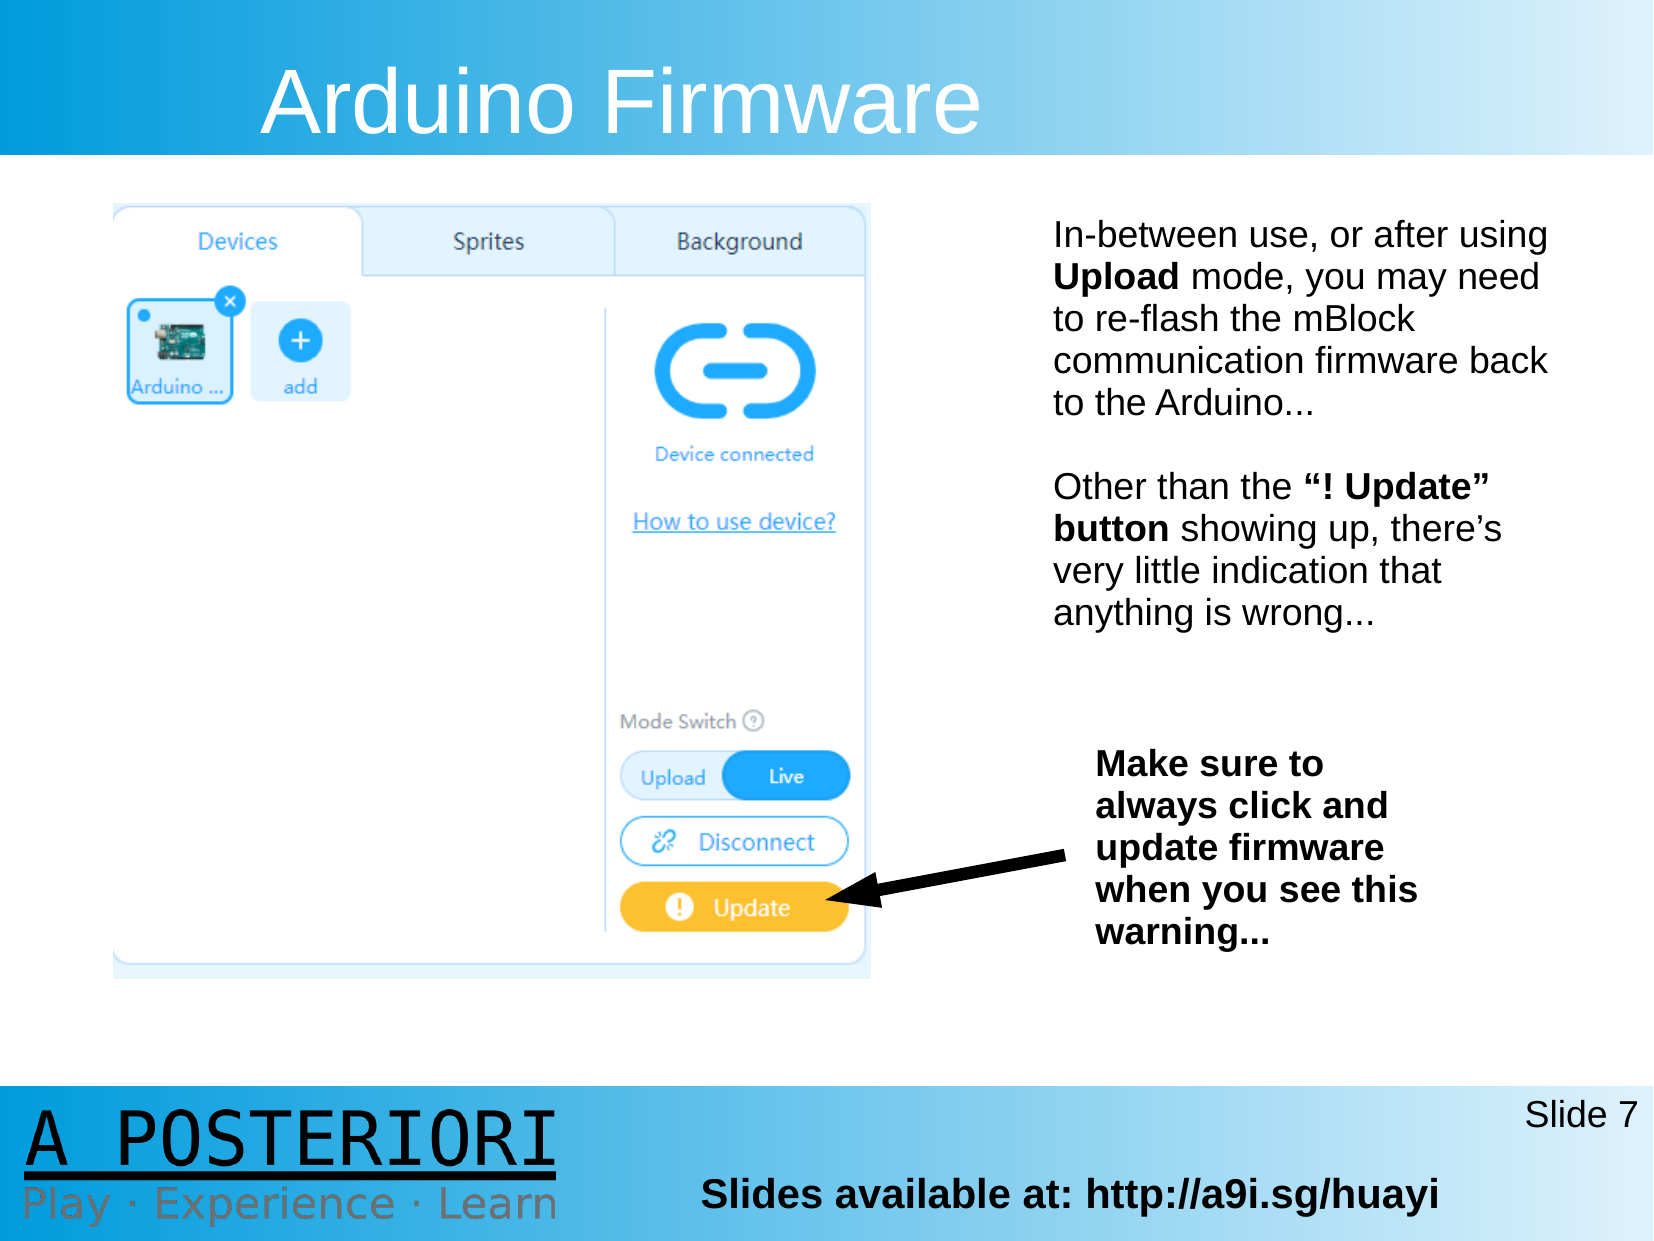

# Arduino Firmware
In-between use, or after using Upload mode, you may need to re-flash the mBlock communication firmware back to the Arduino...
Other than the “! Update” button showing up, there’s very little indication that anything is wrong...
Make sure to always click and update firmware when you see this warning...